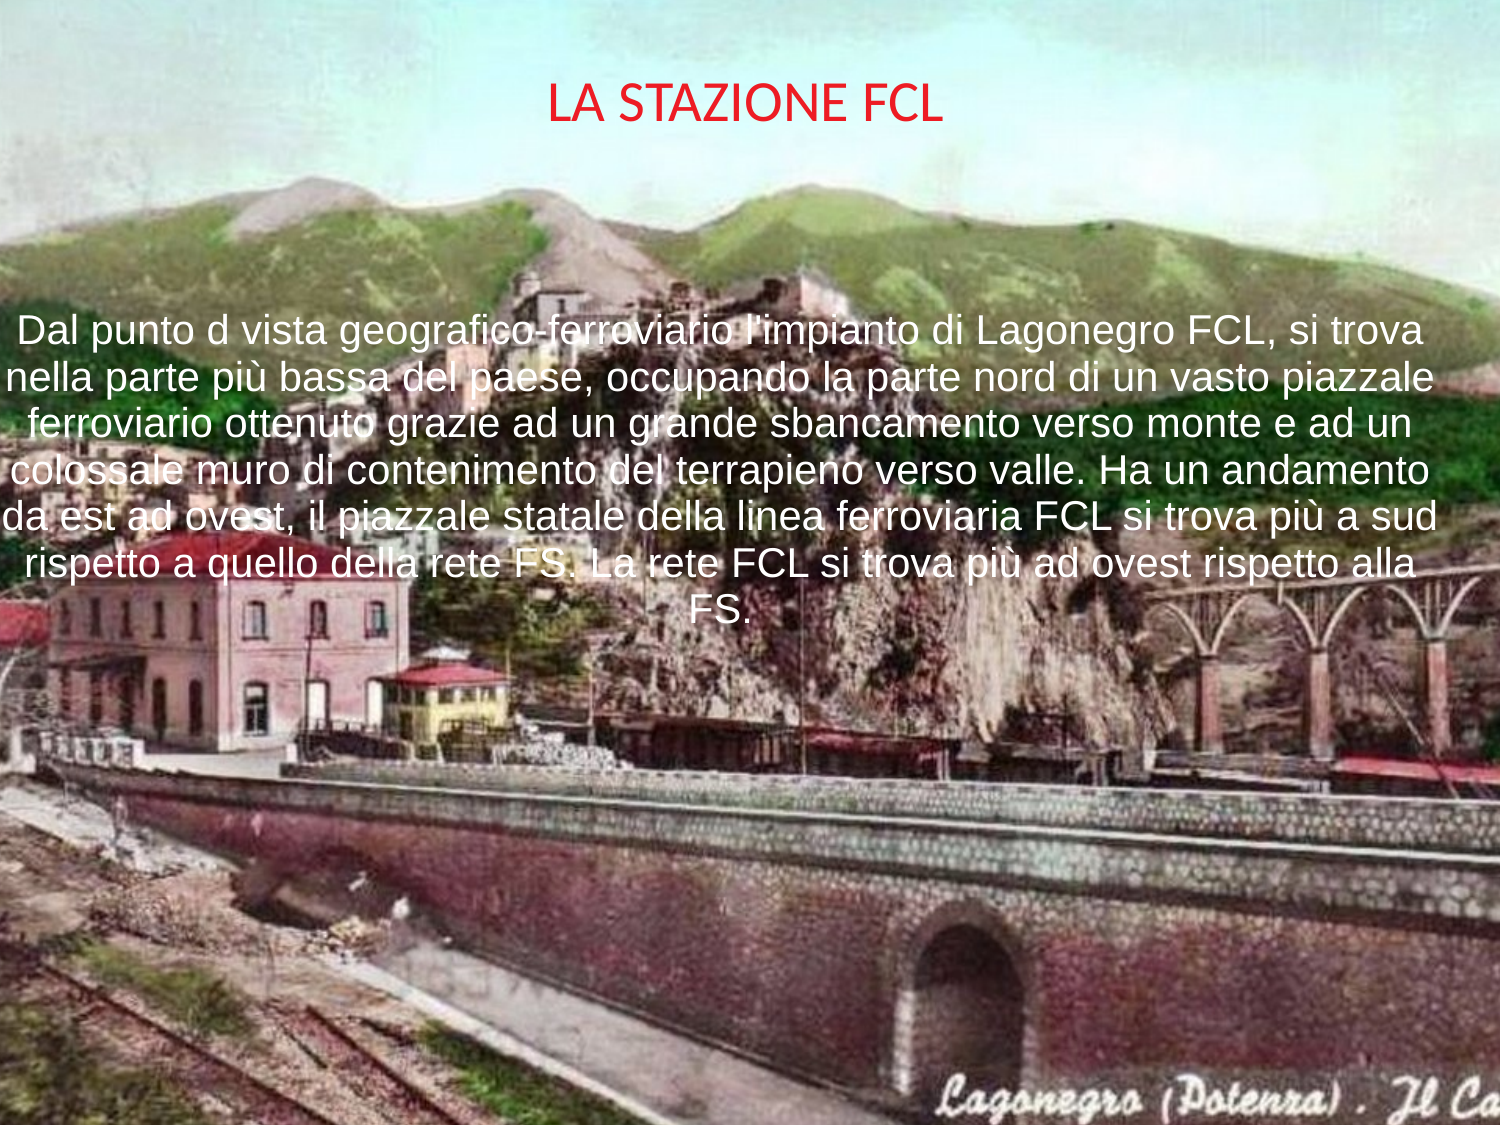

# LA STAZIONE FCL
Dal punto d vista geografico-ferroviario l'impianto di Lagonegro FCL, si trova nella parte più bassa del paese, occupando la parte nord di un vasto piazzale ferroviario ottenuto grazie ad un grande sbancamento verso monte e ad un colossale muro di contenimento del terrapieno verso valle. Ha un andamento da est ad ovest, il piazzale statale della linea ferroviaria FCL si trova più a sud rispetto a quello della rete FS. La rete FCL si trova più ad ovest rispetto alla FS.